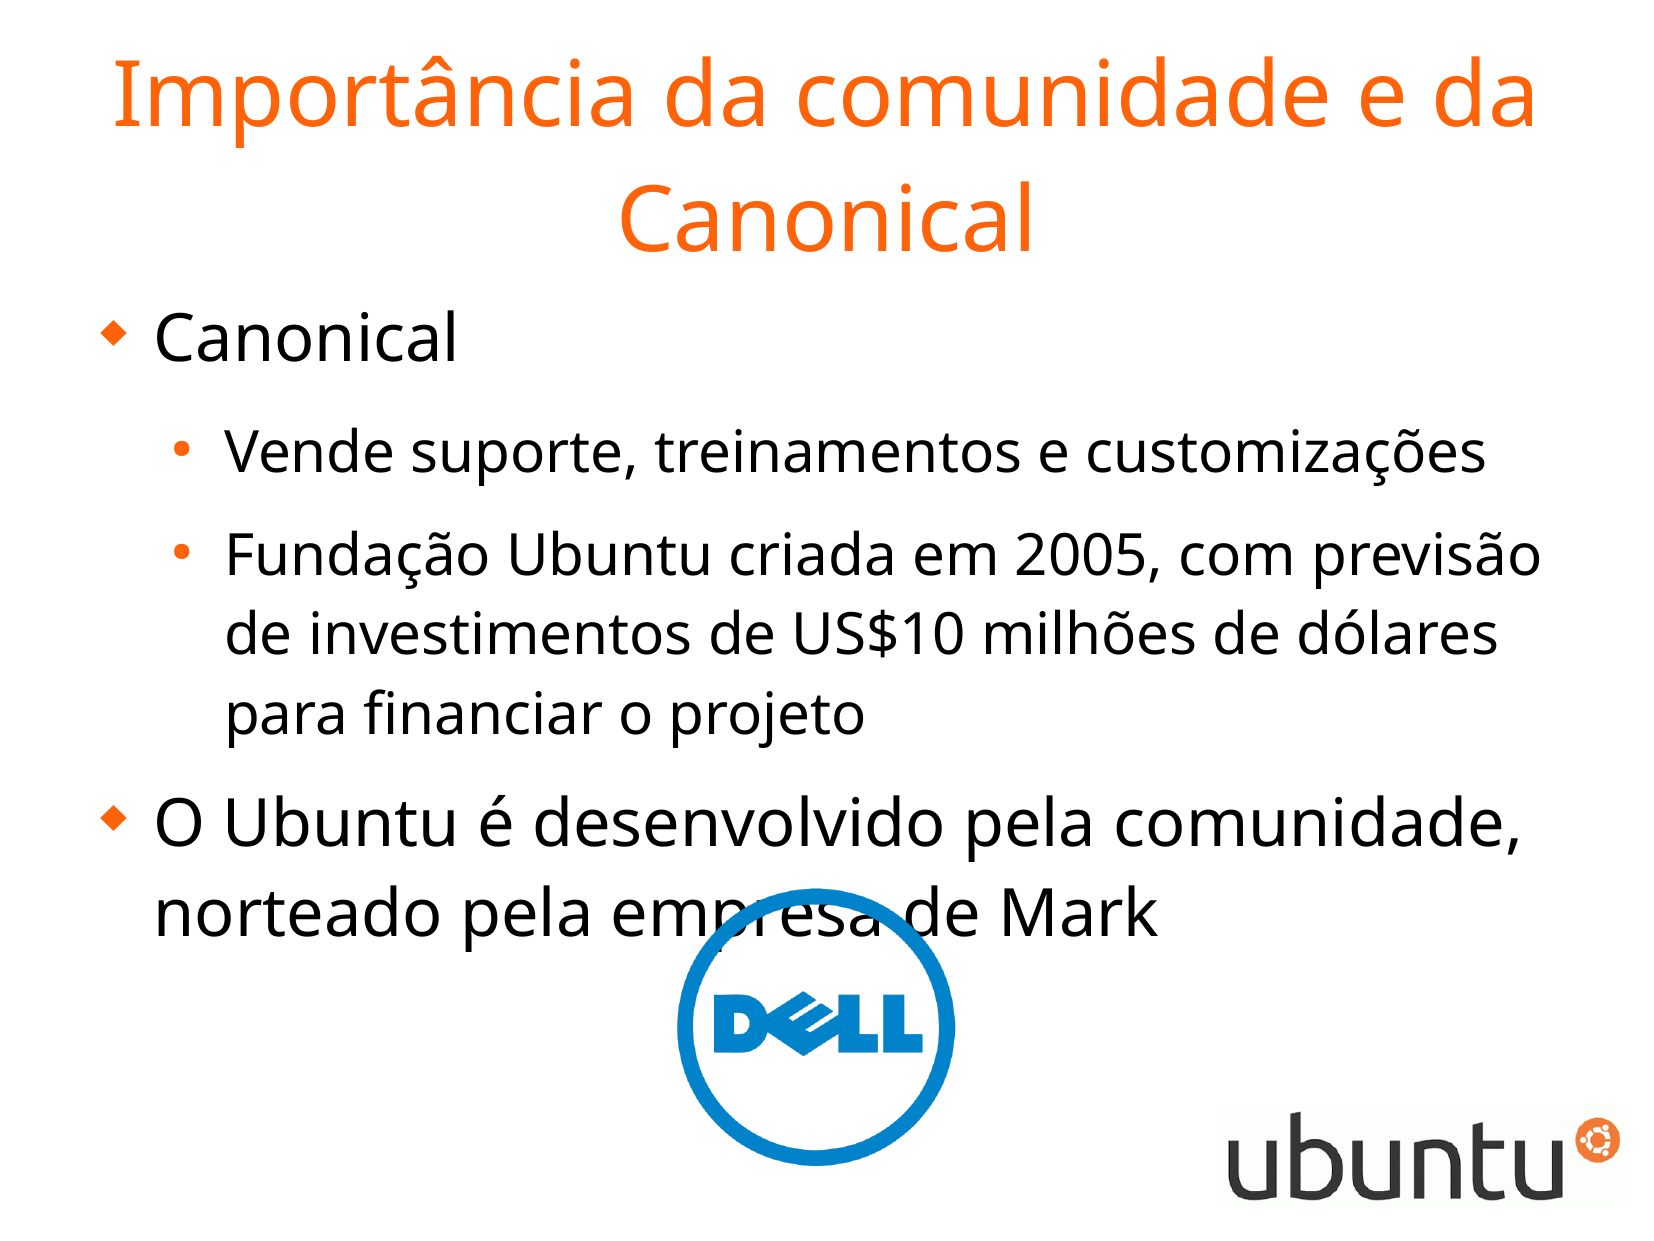

# Importância da comunidade e da Canonical
Canonical
Vende suporte, treinamentos e customizações
Fundação Ubuntu criada em 2005, com previsão de investimentos de US$10 milhões de dólares para financiar o projeto
O Ubuntu é desenvolvido pela comunidade, norteado pela empresa de Mark